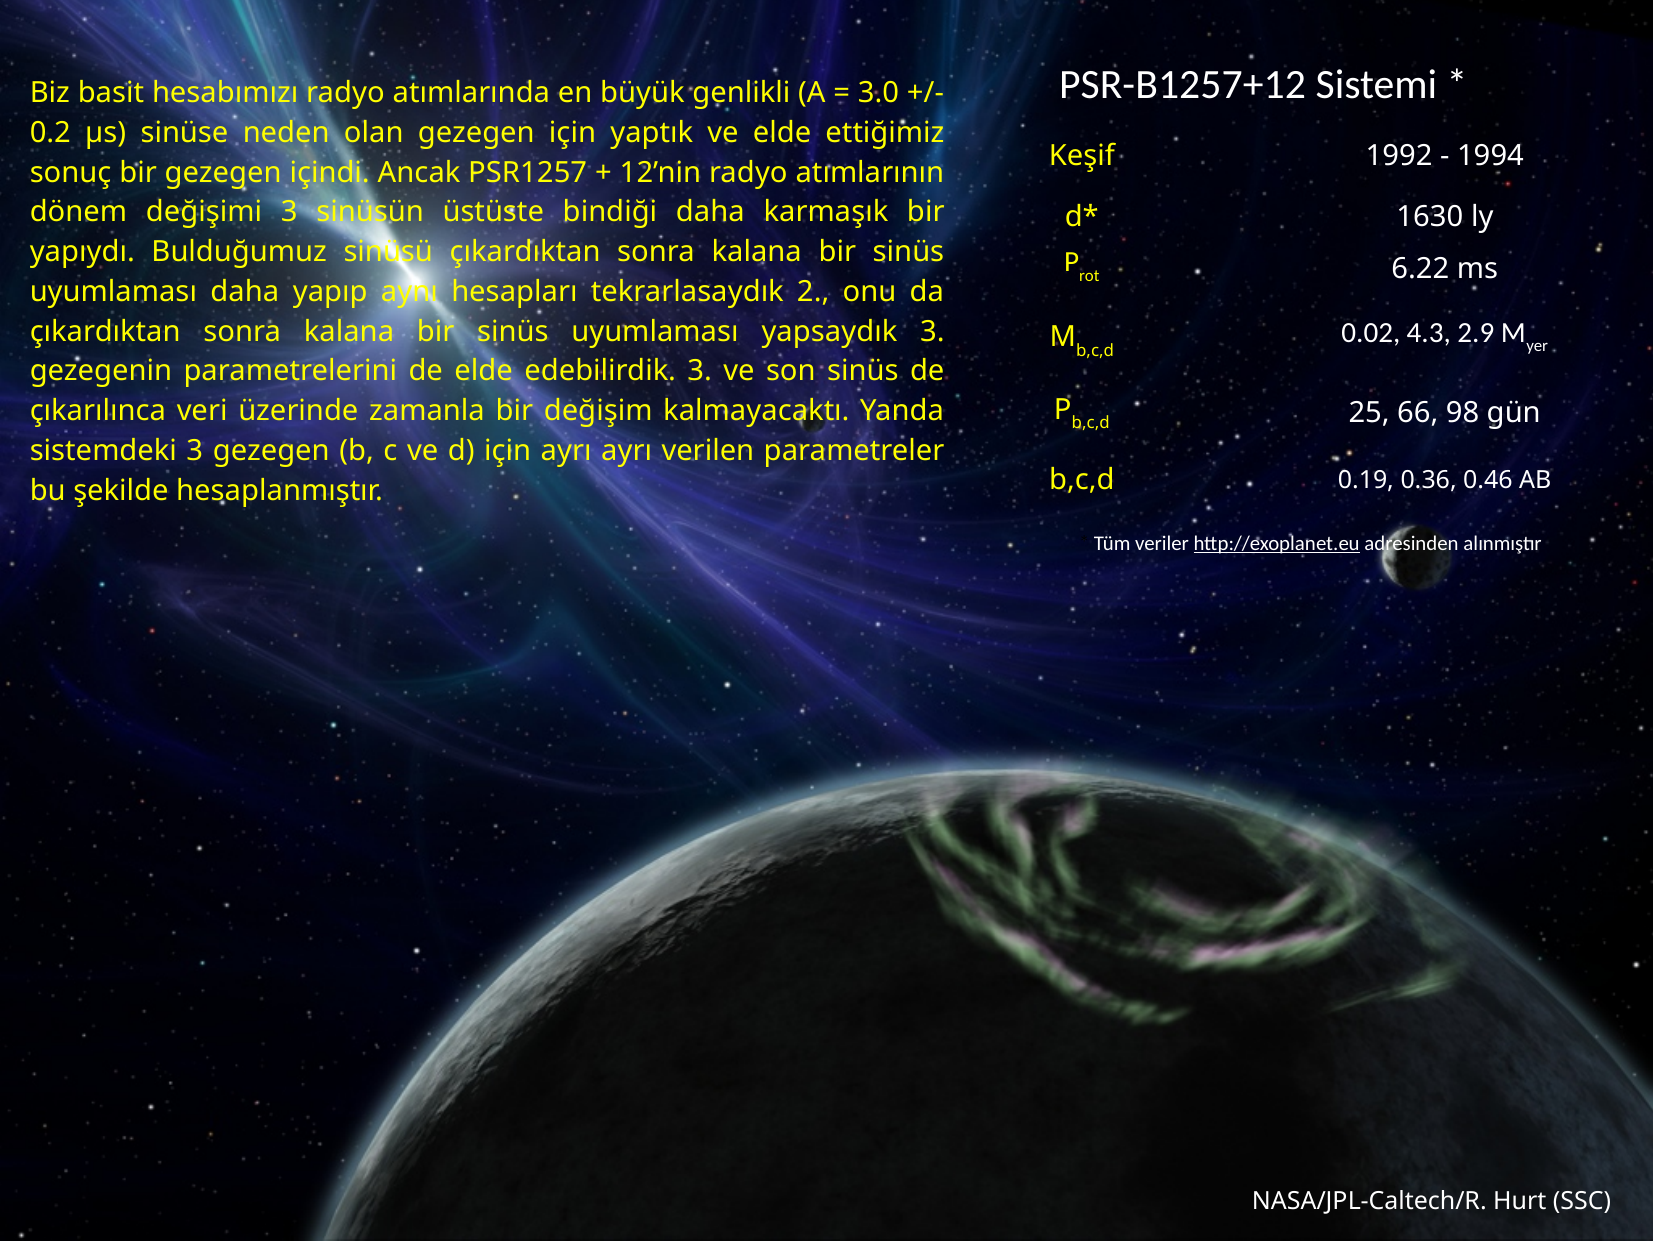

| PSR-B1257+12 Sistemi \* | |
| --- | --- |
| Keşif | 1992 - 1994 |
| d\* | 1630 ly |
| Prot | 6.22 ms |
| Mb,c,d | 0.02, 4.3, 2.9 Myer |
| Pb,c,d | 25, 66, 98 gün |
| b,c,d | 0.19, 0.36, 0.46 AB |
Biz basit hesabımızı radyo atımlarında en büyük genlikli (A = 3.0 +/- 0.2 μs) sinüse neden olan gezegen için yaptık ve elde ettiğimiz sonuç bir gezegen içindi. Ancak PSR1257 + 12’nin radyo atımlarının dönem değişimi 3 sinüsün üstüste bindiği daha karmaşık bir yapıydı. Bulduğumuz sinüsü çıkardıktan sonra kalana bir sinüs uyumlaması daha yapıp aynı hesapları tekrarlasaydık 2., onu da çıkardıktan sonra kalana bir sinüs uyumlaması yapsaydık 3. gezegenin parametrelerini de elde edebilirdik. 3. ve son sinüs de çıkarılınca veri üzerinde zamanla bir değişim kalmayacaktı. Yanda sistemdeki 3 gezegen (b, c ve d) için ayrı ayrı verilen parametreler bu şekilde hesaplanmıştır.
* Tüm veriler http://exoplanet.eu adresinden alınmıştır
NASA/JPL-Caltech/R. Hurt (SSC)